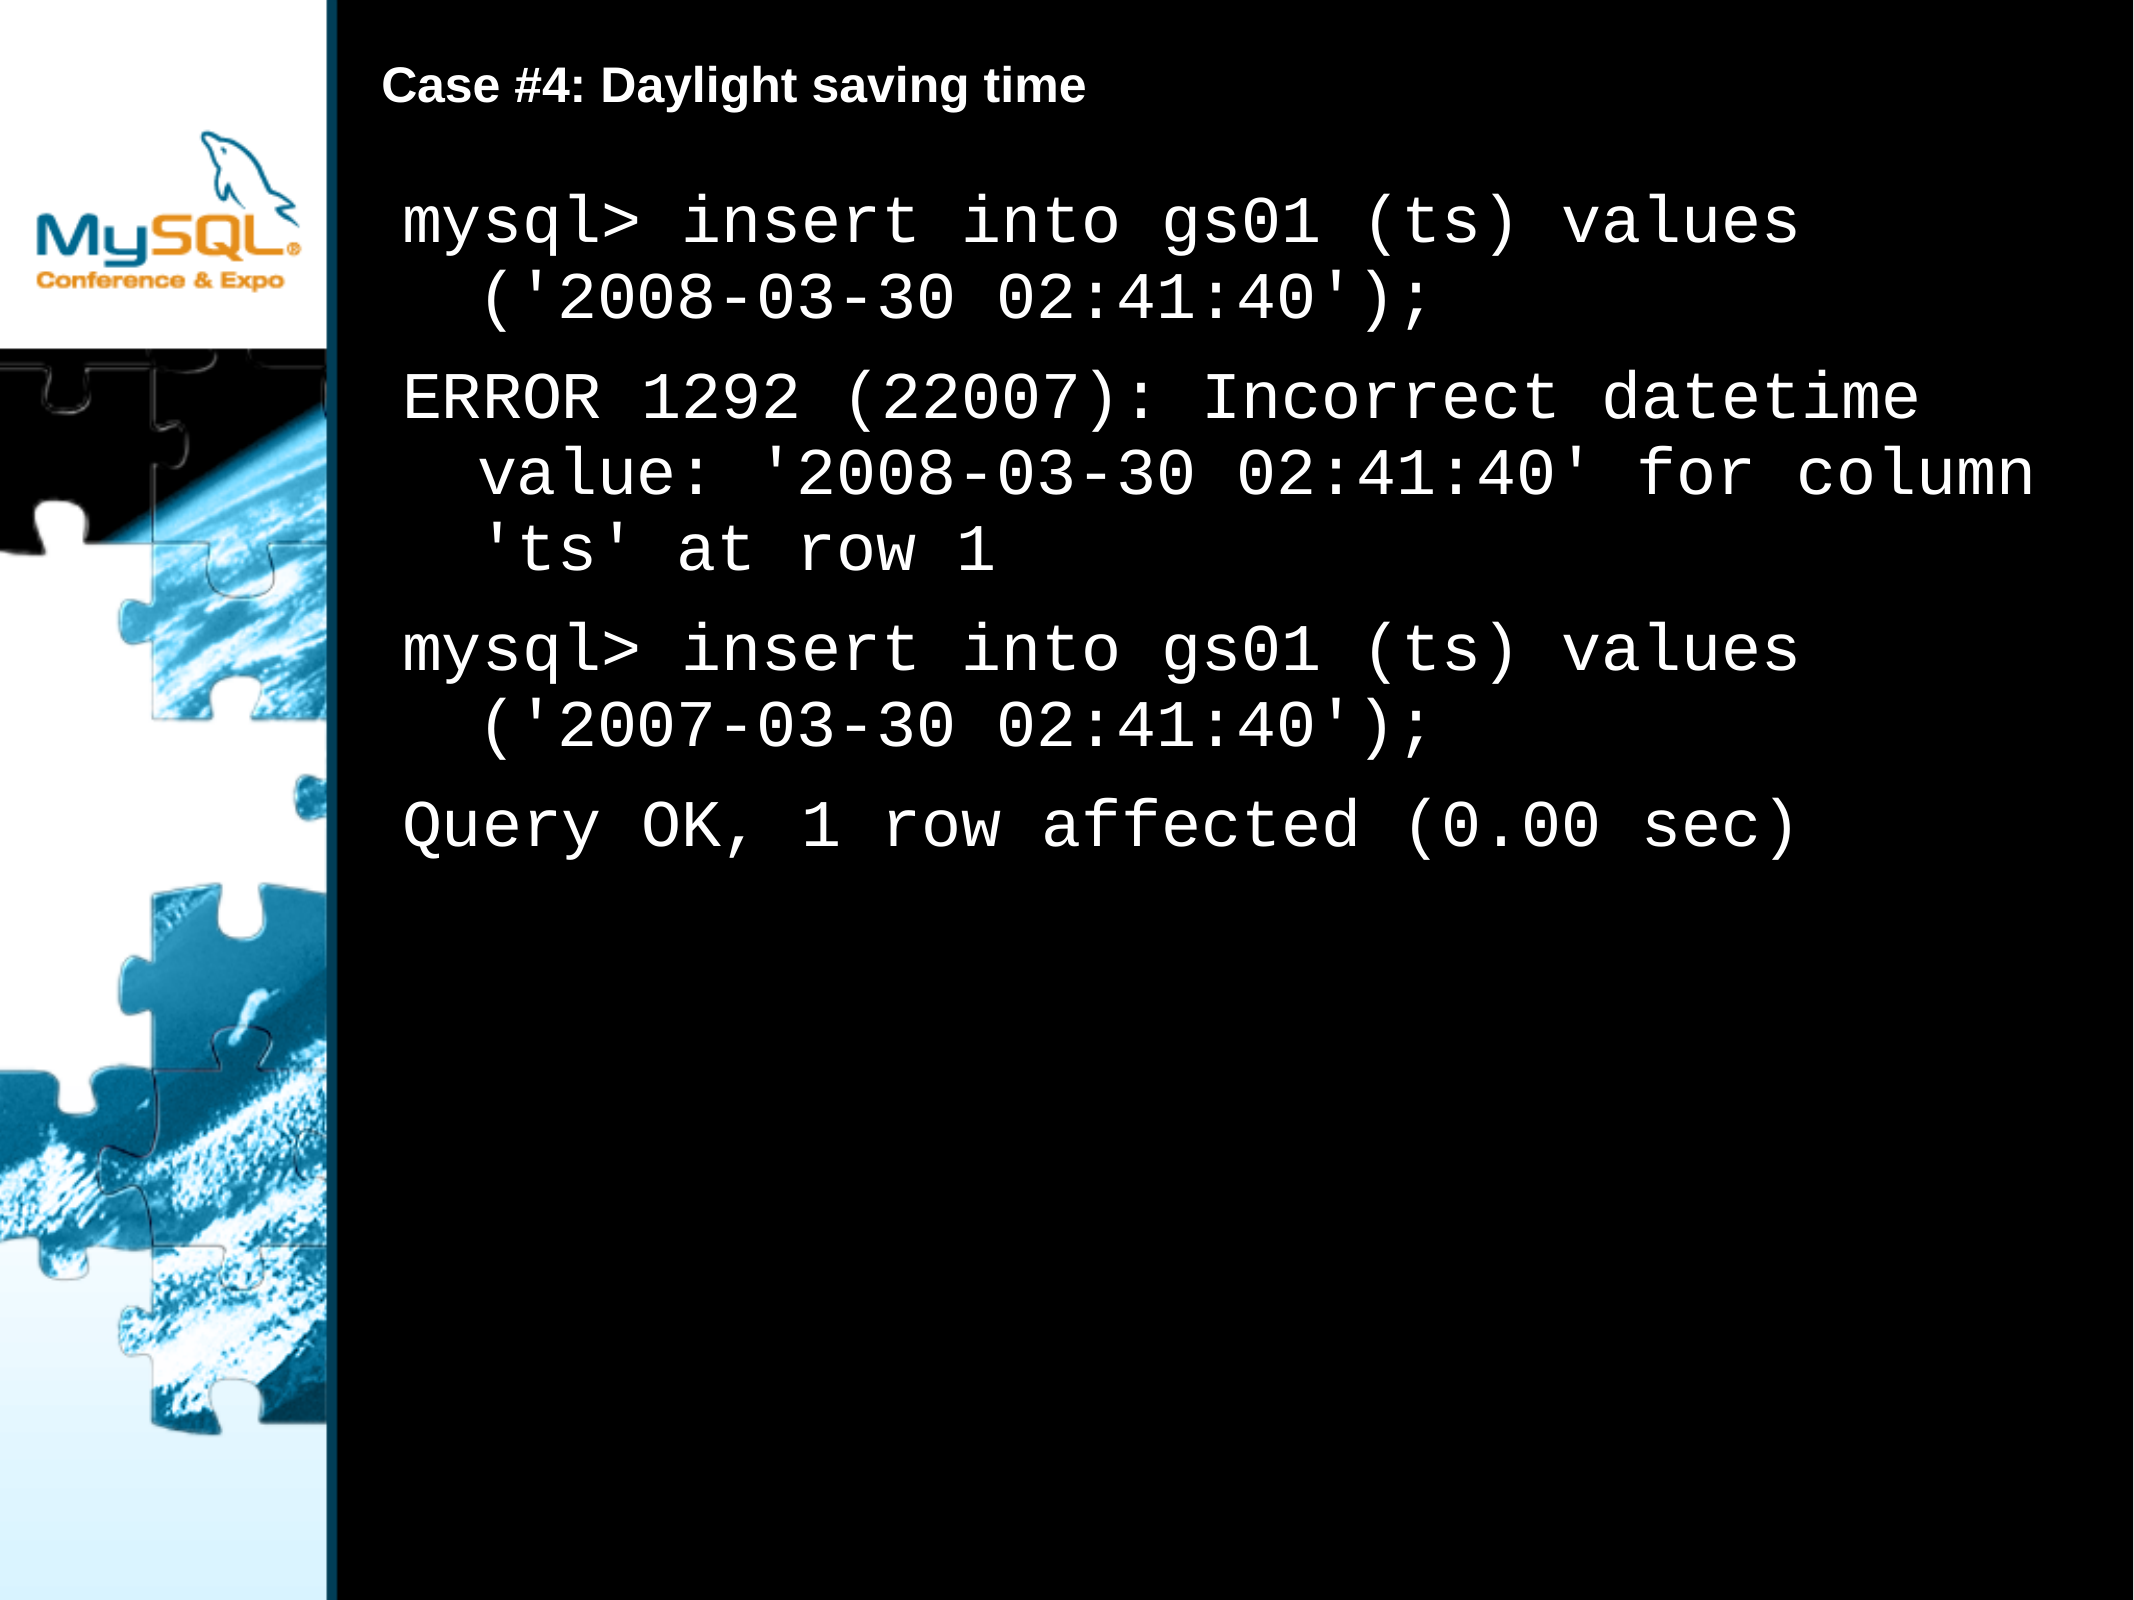

# Case #4: Daylight saving time
mysql> insert into gs01 (ts) values ('2008-03-30 02:41:40');
ERROR 1292 (22007): Incorrect datetime value: '2008-03-30 02:41:40' for column 'ts' at row 1
mysql> insert into gs01 (ts) values ('2007-03-30 02:41:40');
Query OK, 1 row affected (0.00 sec)